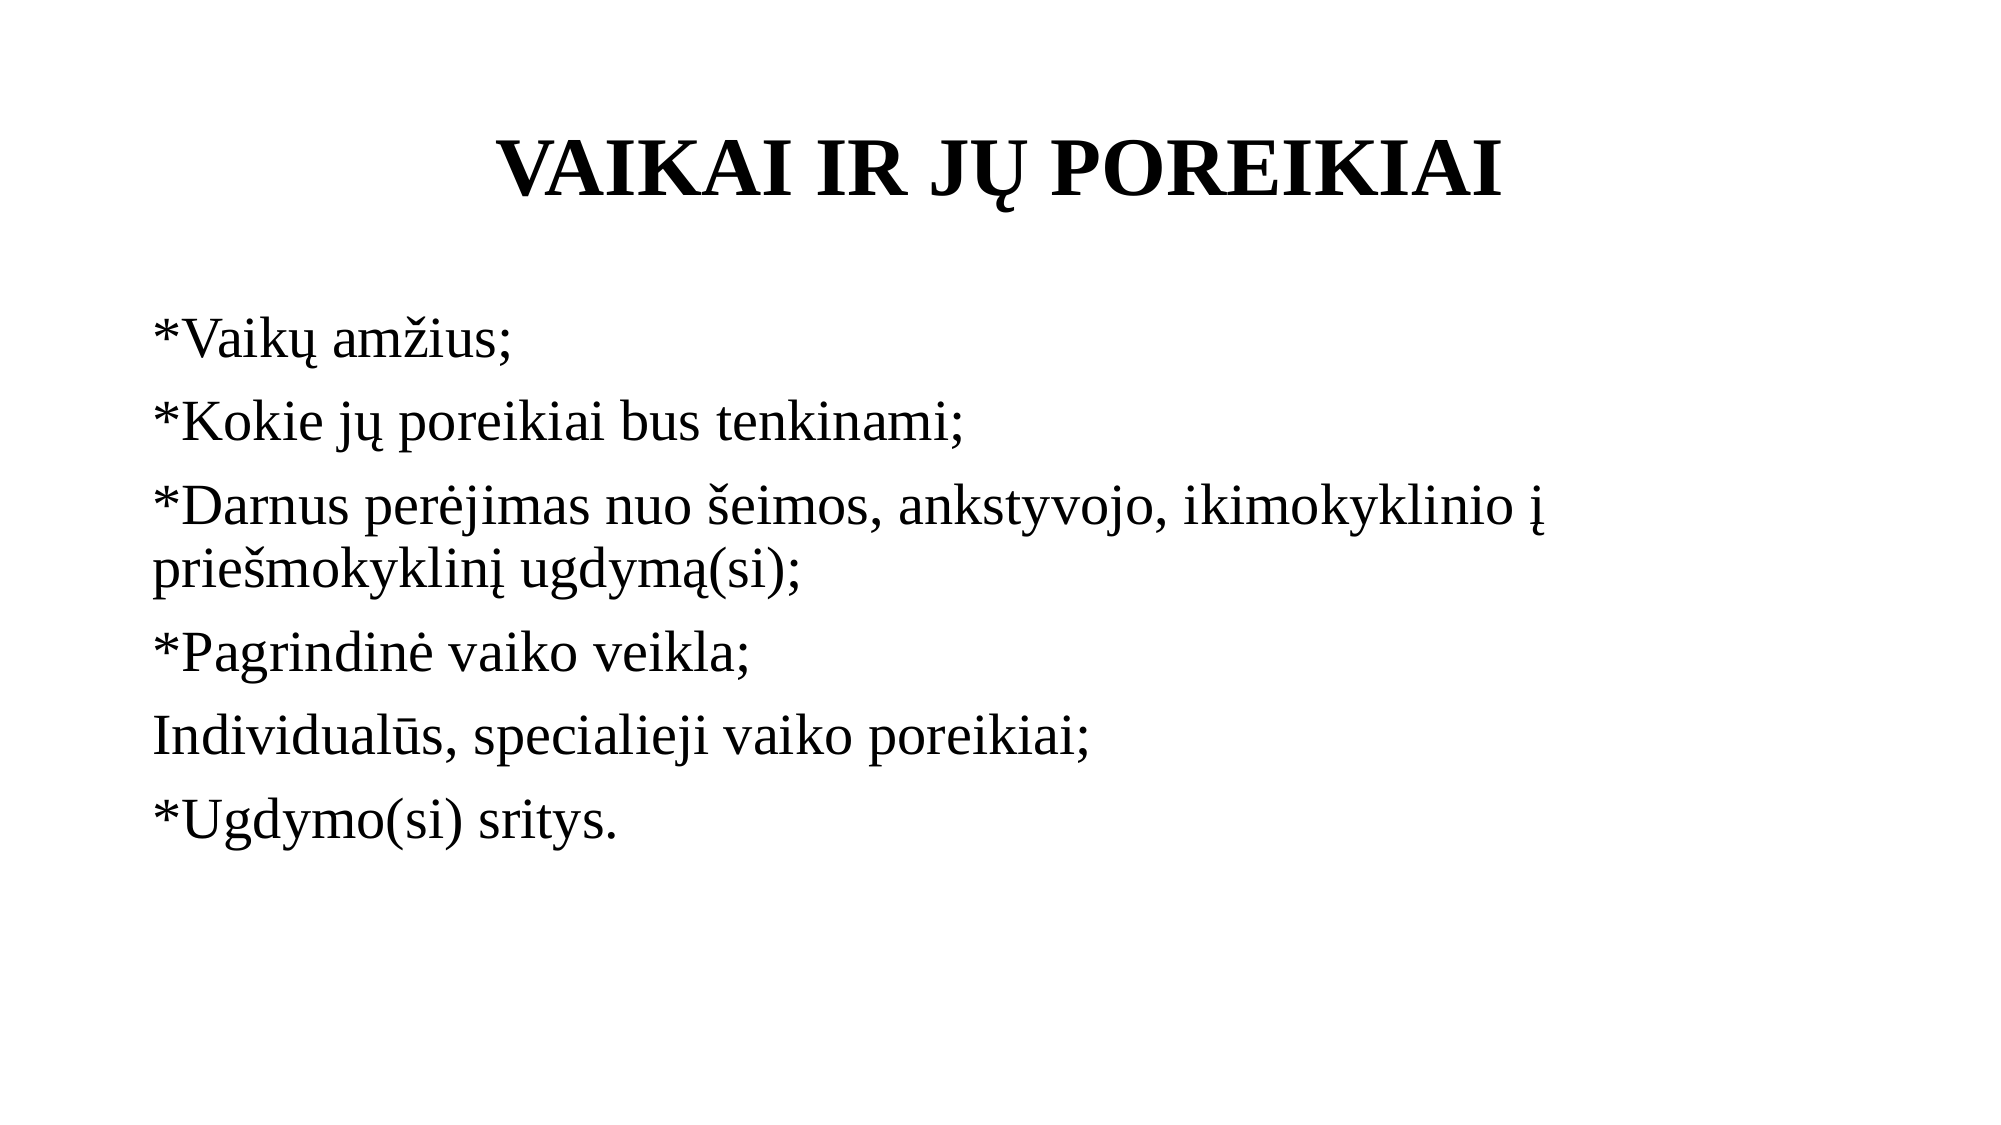

# VAIKAI IR JŲ POREIKIAI
*Vaikų amžius;
*Kokie jų poreikiai bus tenkinami;
*Darnus perėjimas nuo šeimos, ankstyvojo, ikimokyklinio į priešmokyklinį ugdymą(si);
*Pagrindinė vaiko veikla;
Individualūs, specialieji vaiko poreikiai;
*Ugdymo(si) sritys.